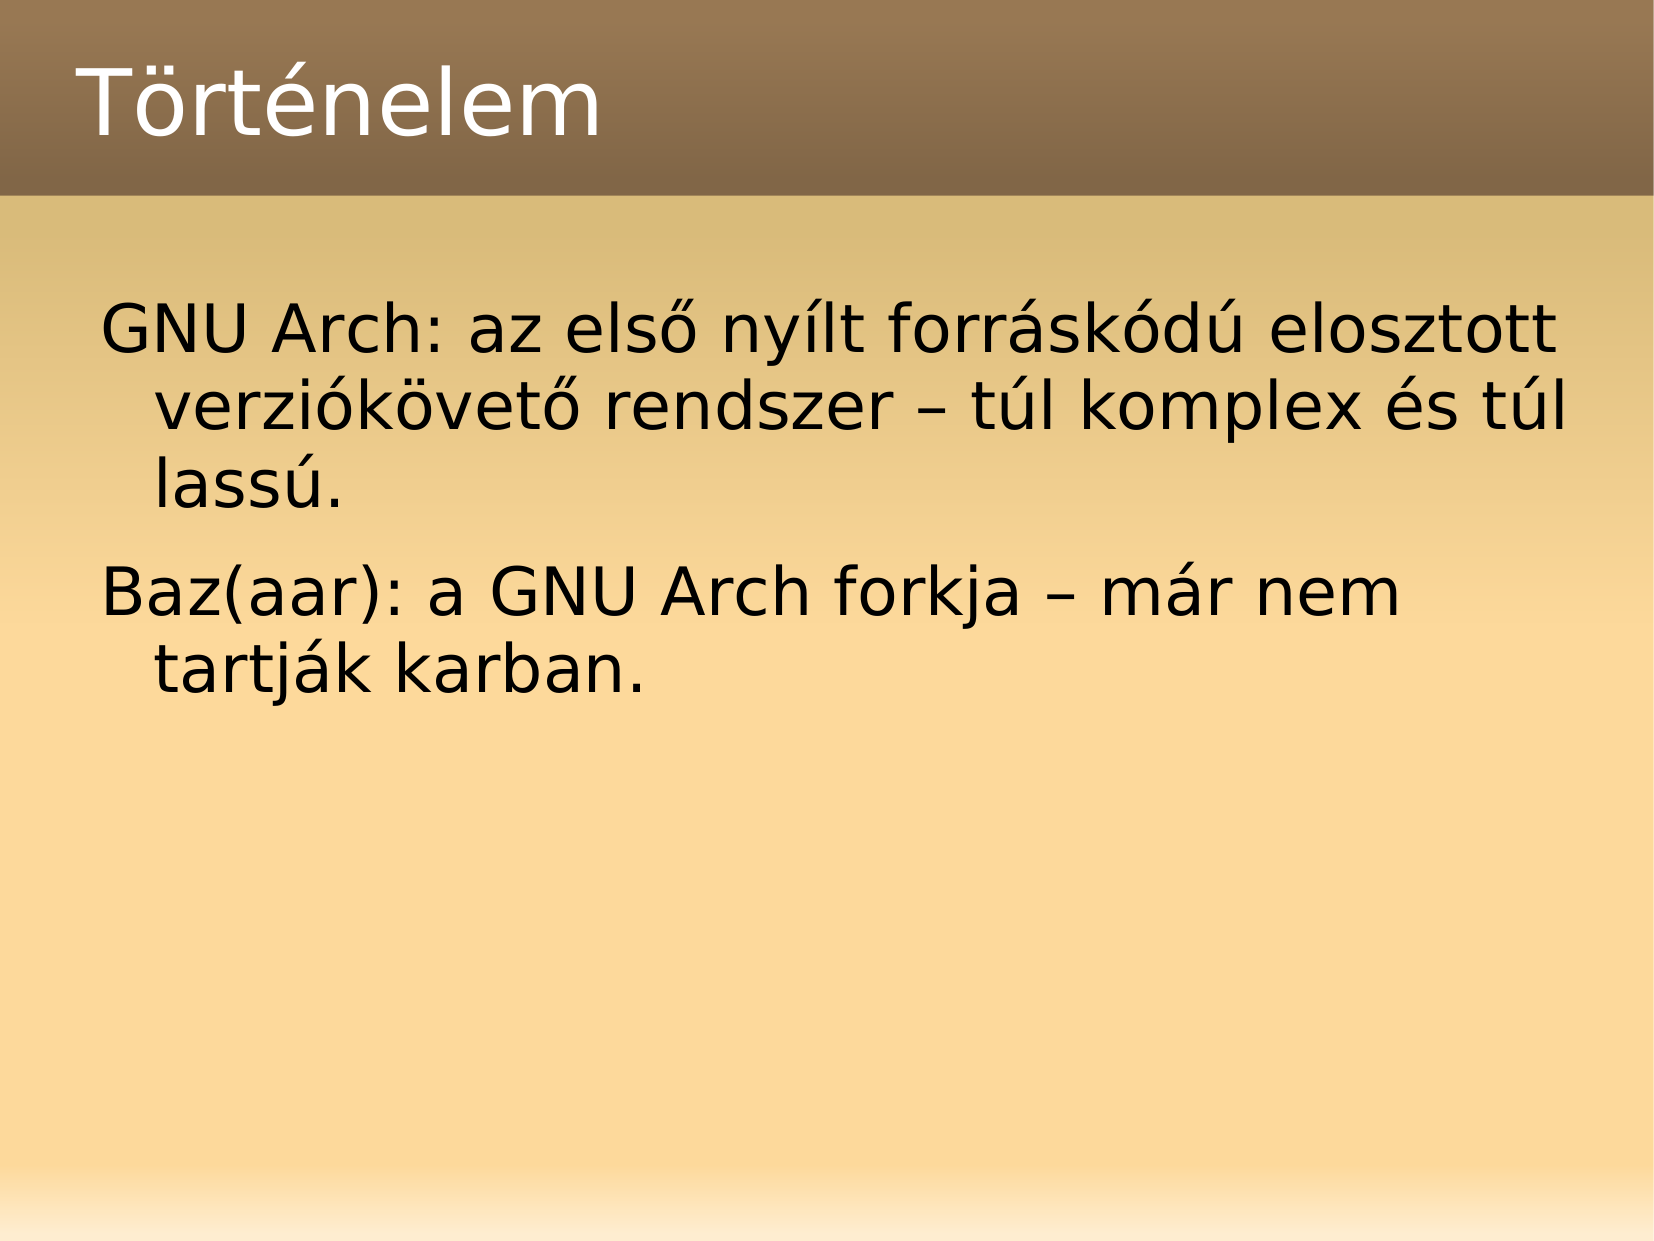

# Történelem
GNU Arch: az első nyílt forráskódú elosztott verziókövető rendszer – túl komplex és túl lassú.
Baz(aar): a GNU Arch forkja – már nem tartják karban.